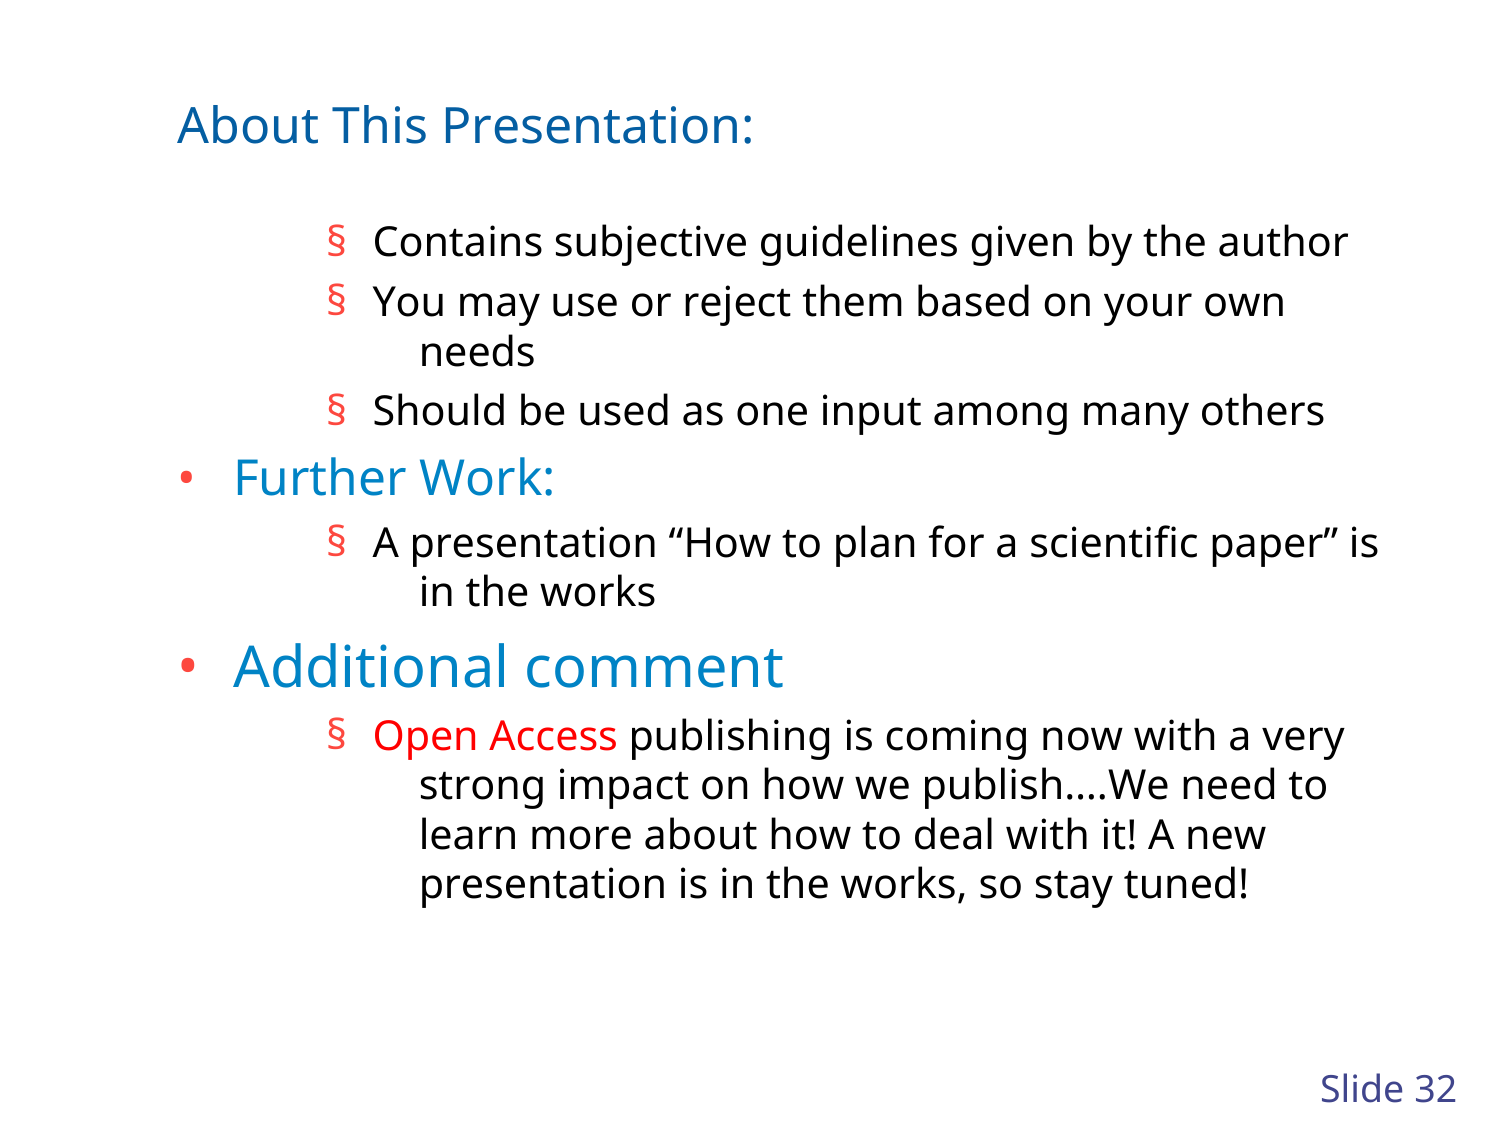

About This Presentation:
# Contains subjective guidelines given by the author
You may use or reject them based on your own needs
Should be used as one input among many others
Further Work:
A presentation “How to plan for a scientific paper” is in the works
Additional comment
Open Access publishing is coming now with a very strong impact on how we publish….We need to learn more about how to deal with it! A new presentation is in the works, so stay tuned!